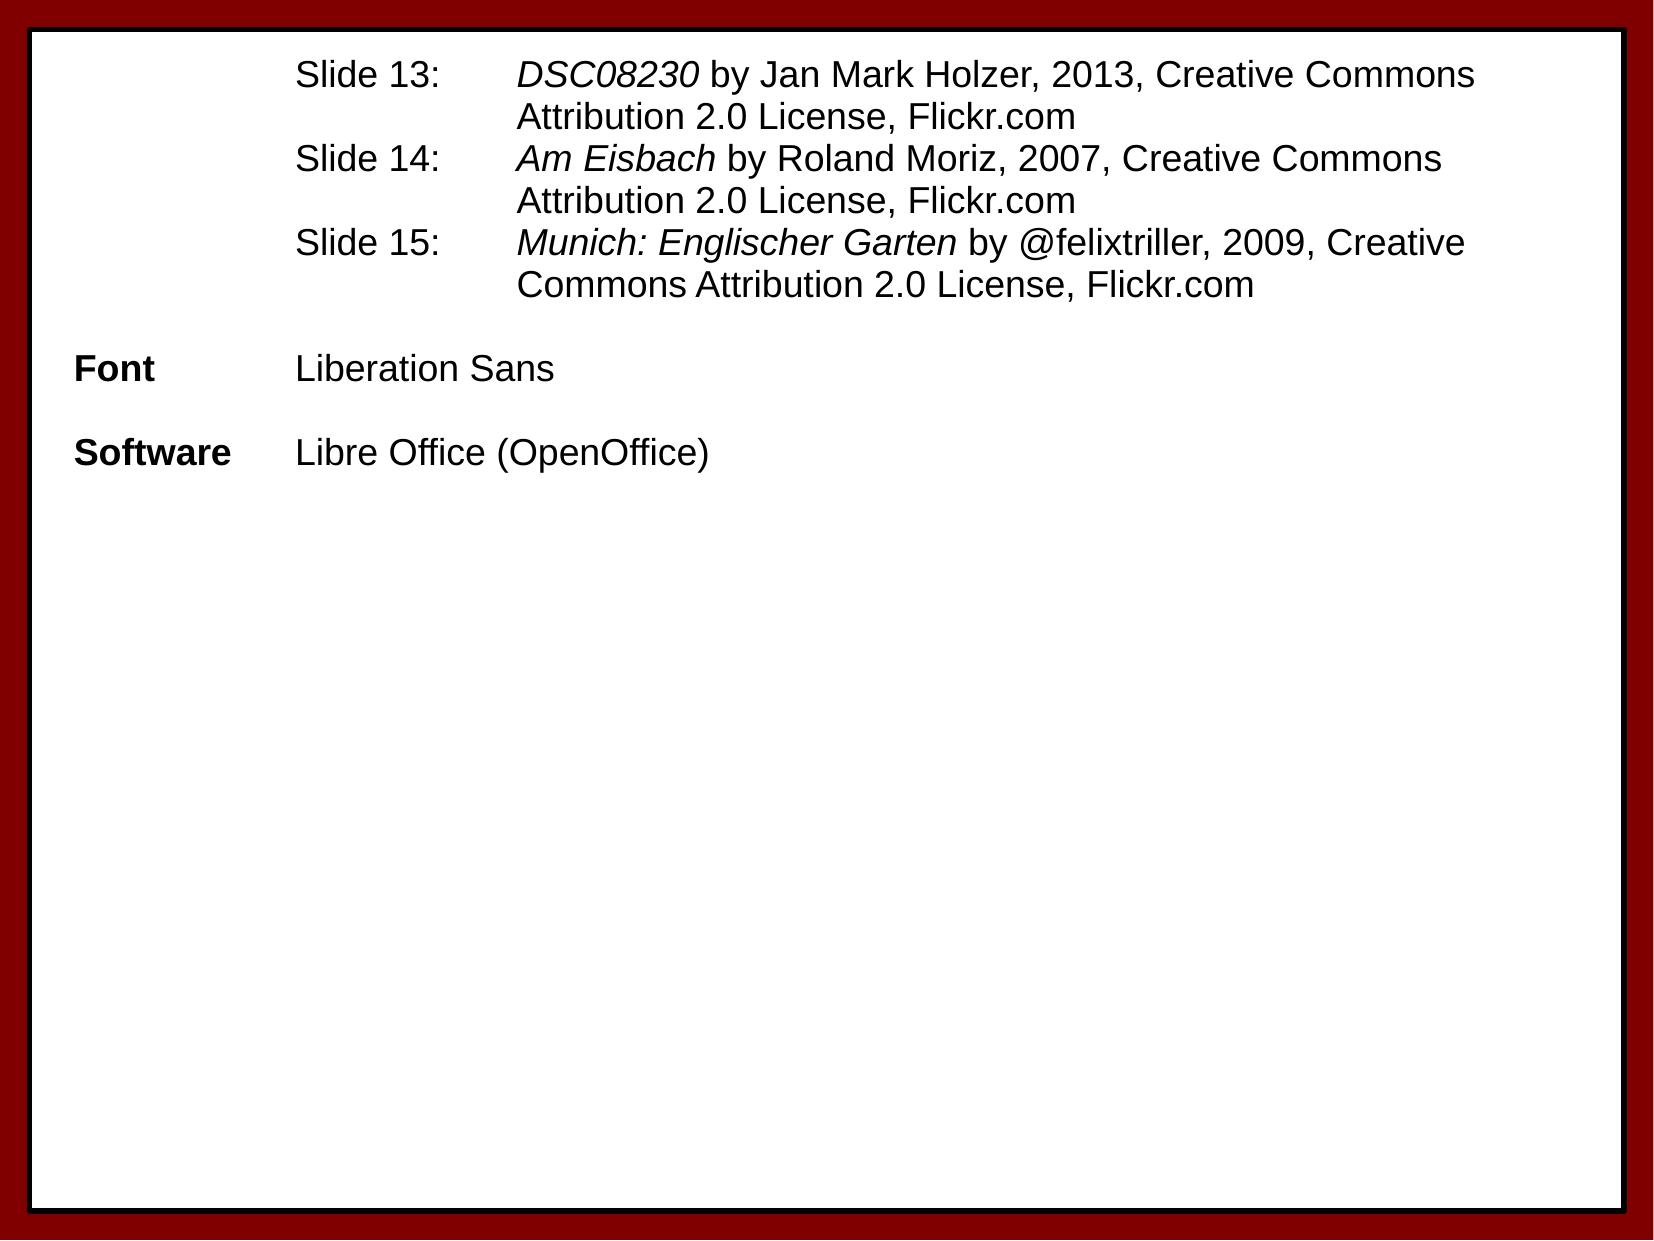

Slide 13:		DSC08230 by Jan Mark Holzer, 2013, Creative Commons
						Attribution 2.0 License, Flickr.com
			Slide 14:		Am Eisbach by Roland Moriz, 2007, Creative Commons
						Attribution 2.0 License, Flickr.com
			Slide 15:		Munich: Englischer Garten by @felixtriller, 2009, Creative
						Commons Attribution 2.0 License, Flickr.com
Font		Liberation Sans
Software	Libre Office (OpenOffice)